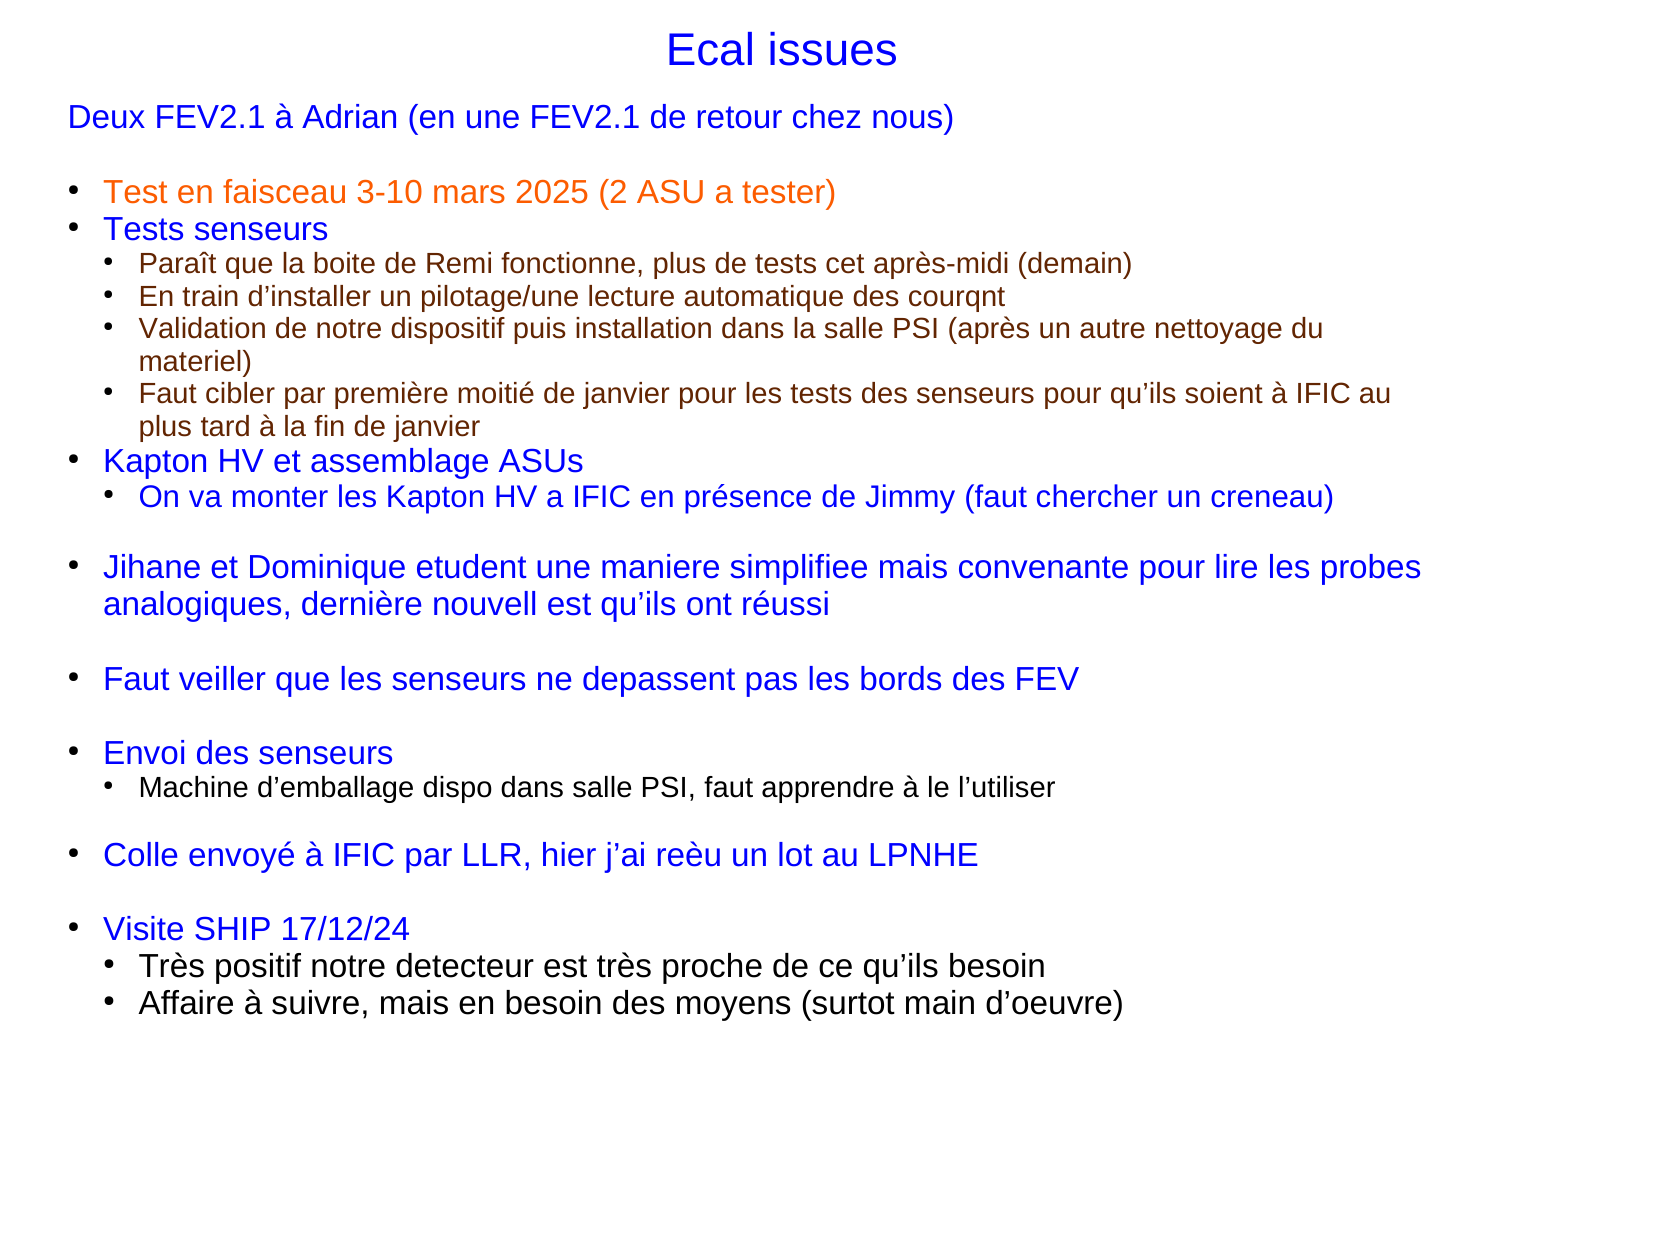

Ecal issues
Deux FEV2.1 à Adrian (en une FEV2.1 de retour chez nous)
Test en faisceau 3-10 mars 2025 (2 ASU a tester)
Tests senseurs
Paraît que la boite de Remi fonctionne, plus de tests cet après-midi (demain)
En train d’installer un pilotage/une lecture automatique des courqnt
Validation de notre dispositif puis installation dans la salle PSI (après un autre nettoyage du materiel)
Faut cibler par première moitié de janvier pour les tests des senseurs pour qu’ils soient à IFIC au plus tard à la fin de janvier
Kapton HV et assemblage ASUs
On va monter les Kapton HV a IFIC en présence de Jimmy (faut chercher un creneau)
Jihane et Dominique etudent une maniere simplifiee mais convenante pour lire les probes analogiques, dernière nouvell est qu’ils ont réussi
Faut veiller que les senseurs ne depassent pas les bords des FEV
Envoi des senseurs
Machine d’emballage dispo dans salle PSI, faut apprendre à le l’utiliser
Colle envoyé à IFIC par LLR, hier j’ai reèu un lot au LPNHE
Visite SHIP 17/12/24
Très positif notre detecteur est très proche de ce qu’ils besoin
Affaire à suivre, mais en besoin des moyens (surtot main d’oeuvre)